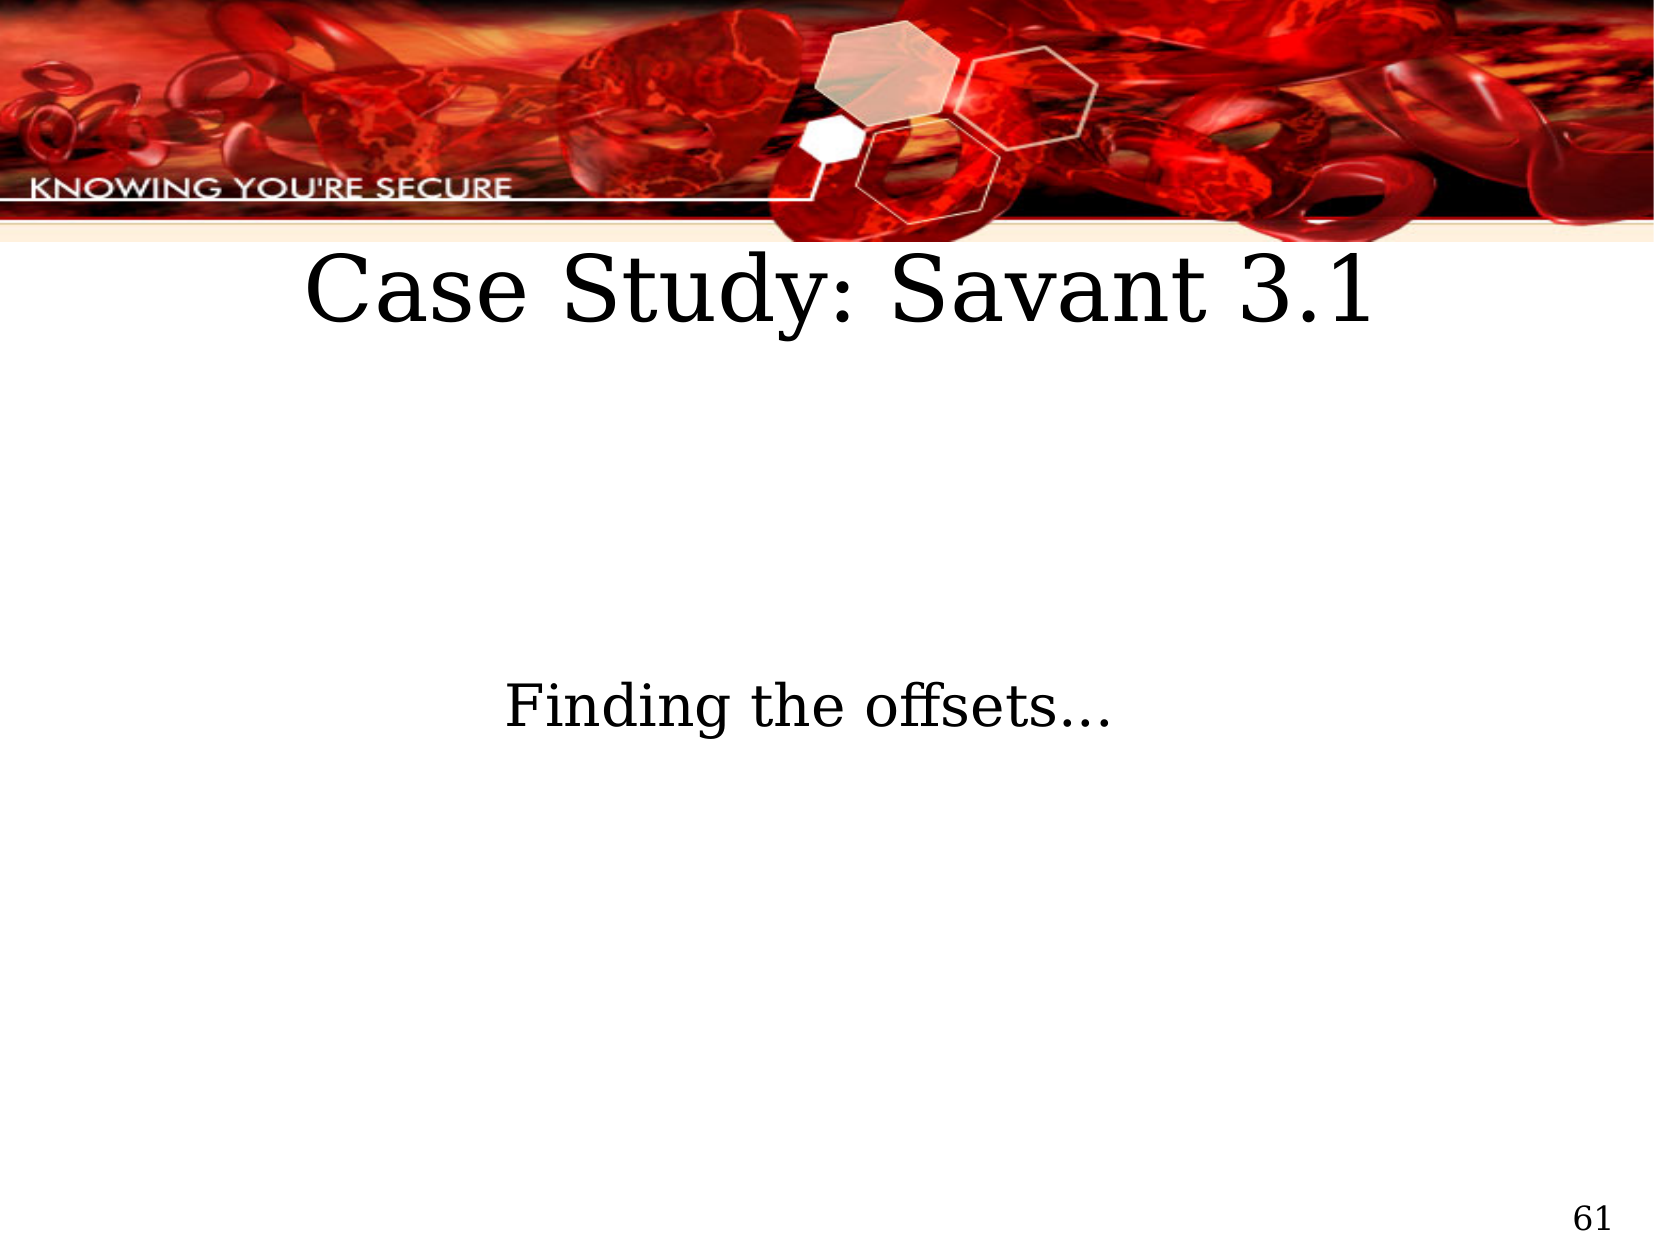

# Case Study: Savant 3.1
 Finding the offsets...